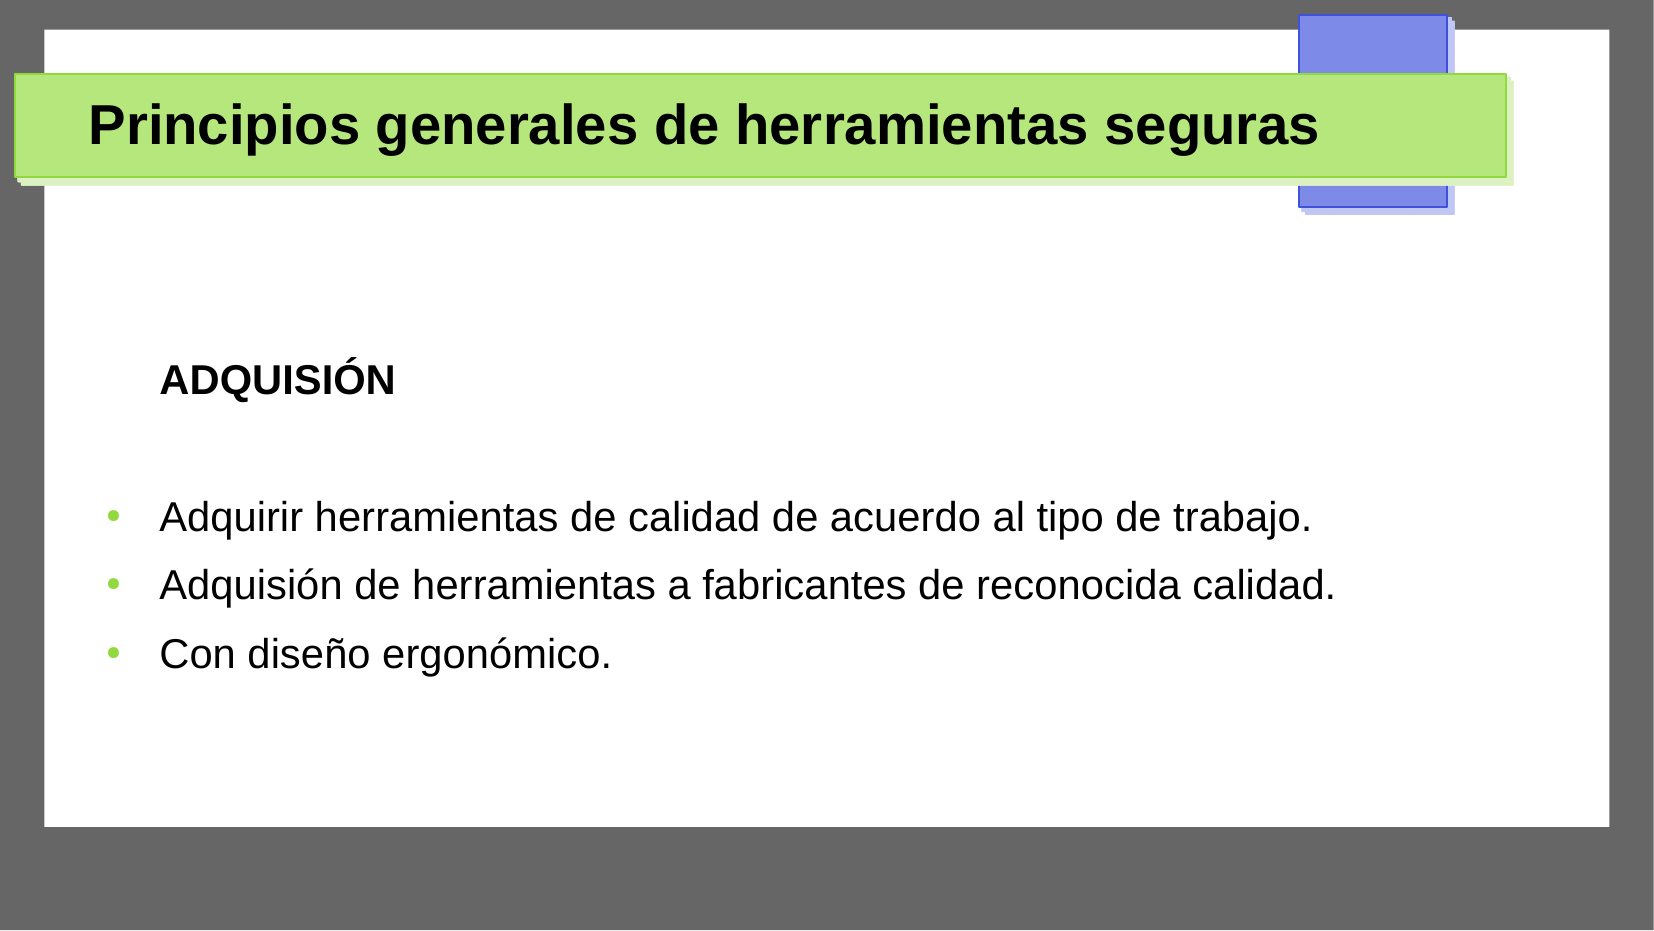

# Principios generales de herramientas seguras
ADQUISIÓN
Adquirir herramientas de calidad de acuerdo al tipo de trabajo.
Adquisión de herramientas a fabricantes de reconocida calidad.
Con diseño ergonómico.